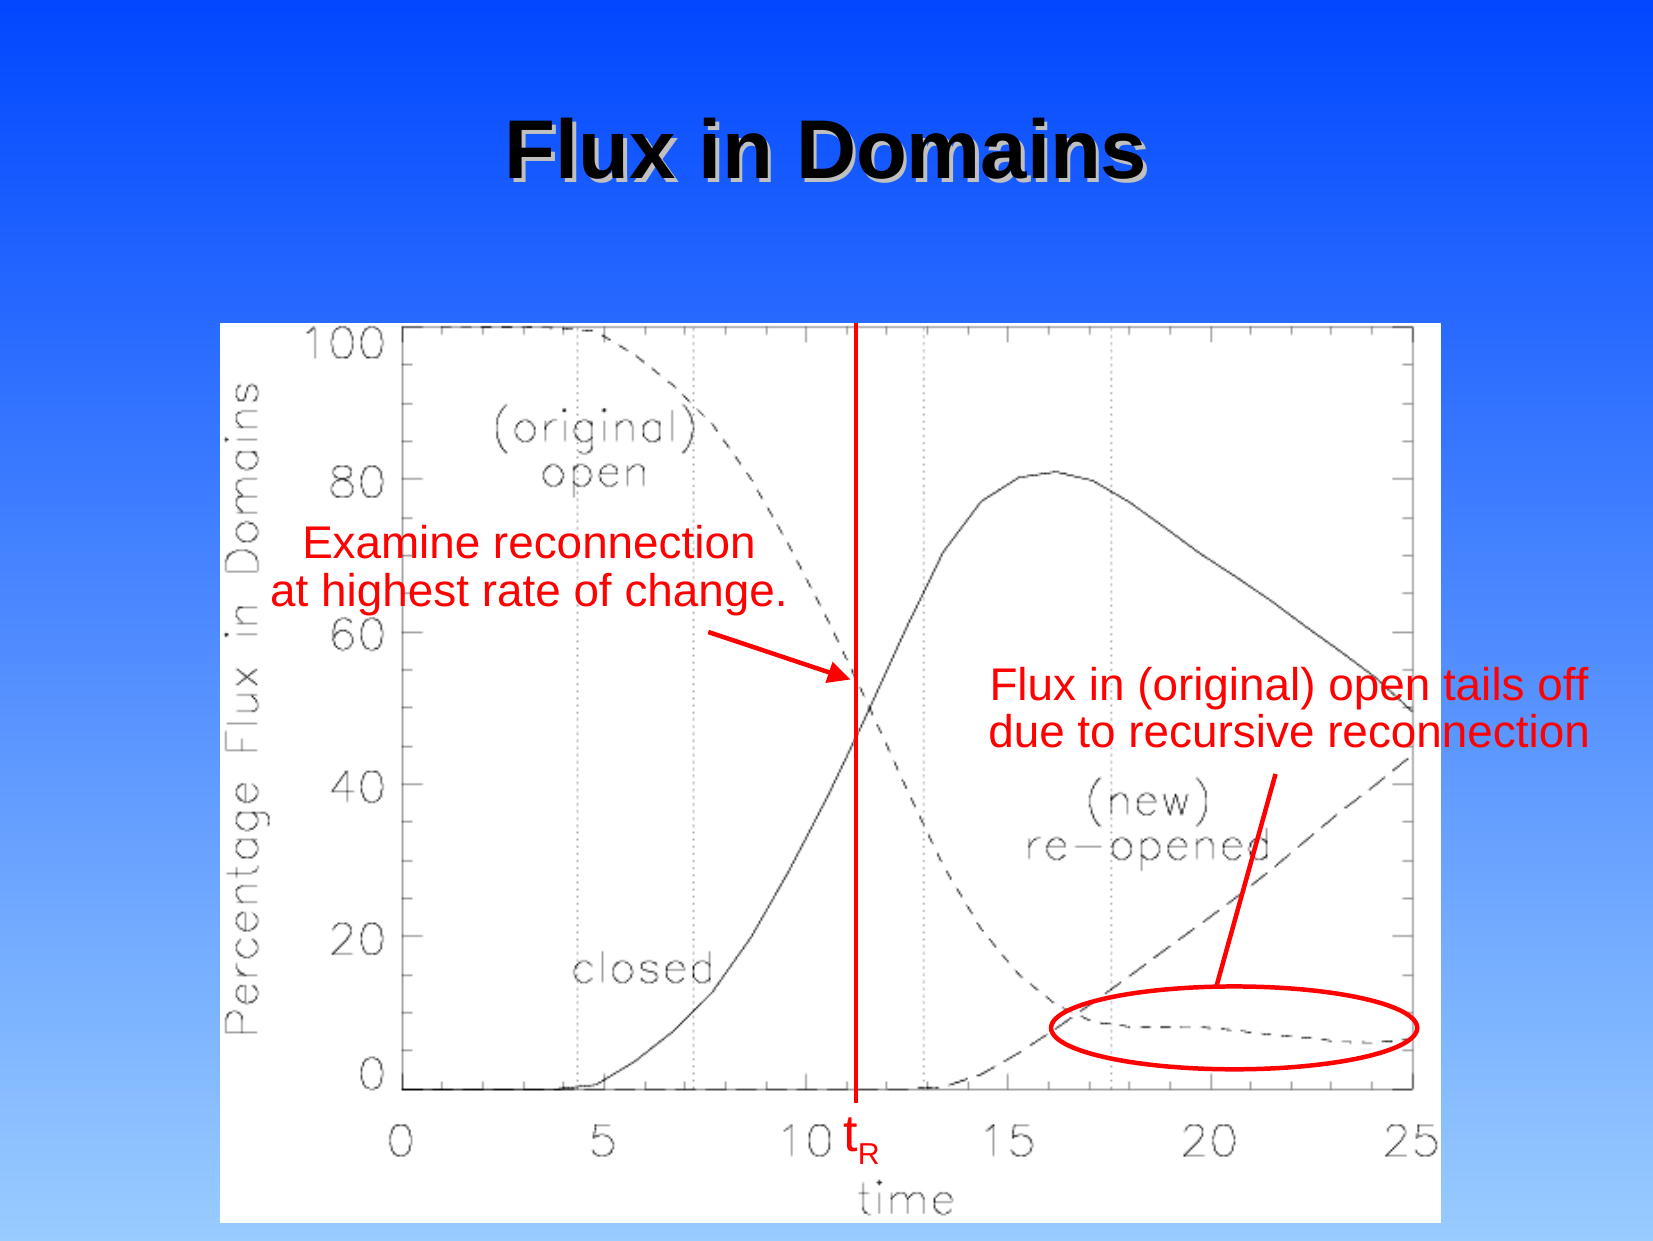

# Flux in Domains
Examine reconnection
at highest rate of change.
Flux in (original) open tails off
due to recursive reconnection
tR